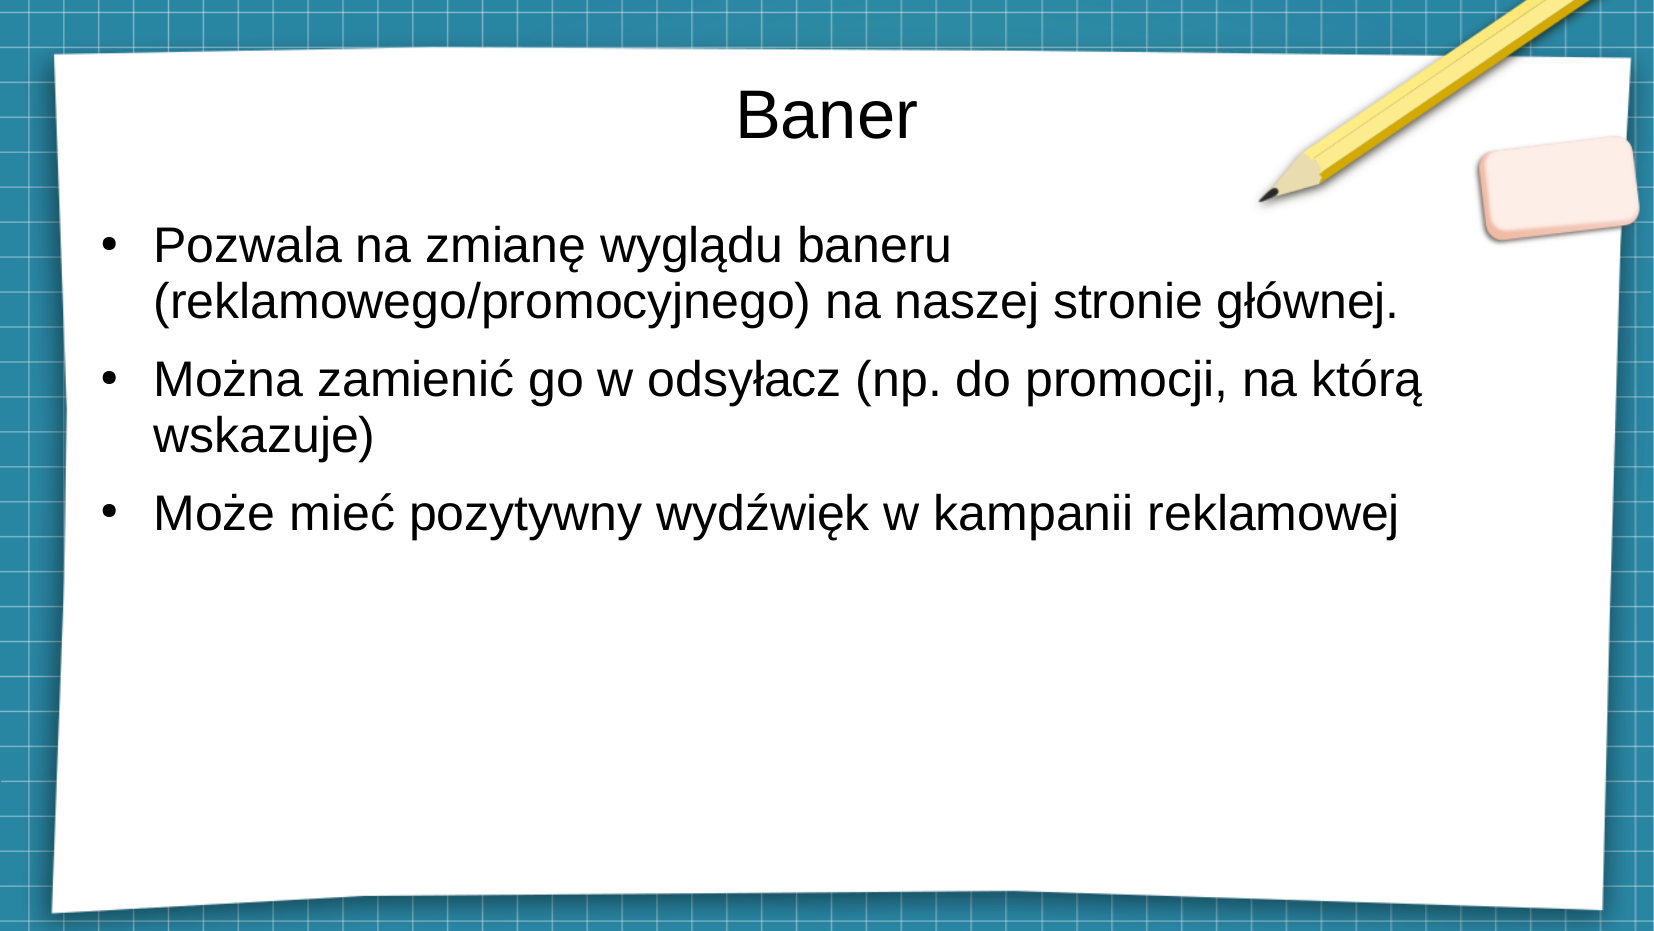

# Baner
Pozwala na zmianę wyglądu baneru (reklamowego/promocyjnego) na naszej stronie głównej.
Można zamienić go w odsyłacz (np. do promocji, na którą wskazuje)
Może mieć pozytywny wydźwięk w kampanii reklamowej